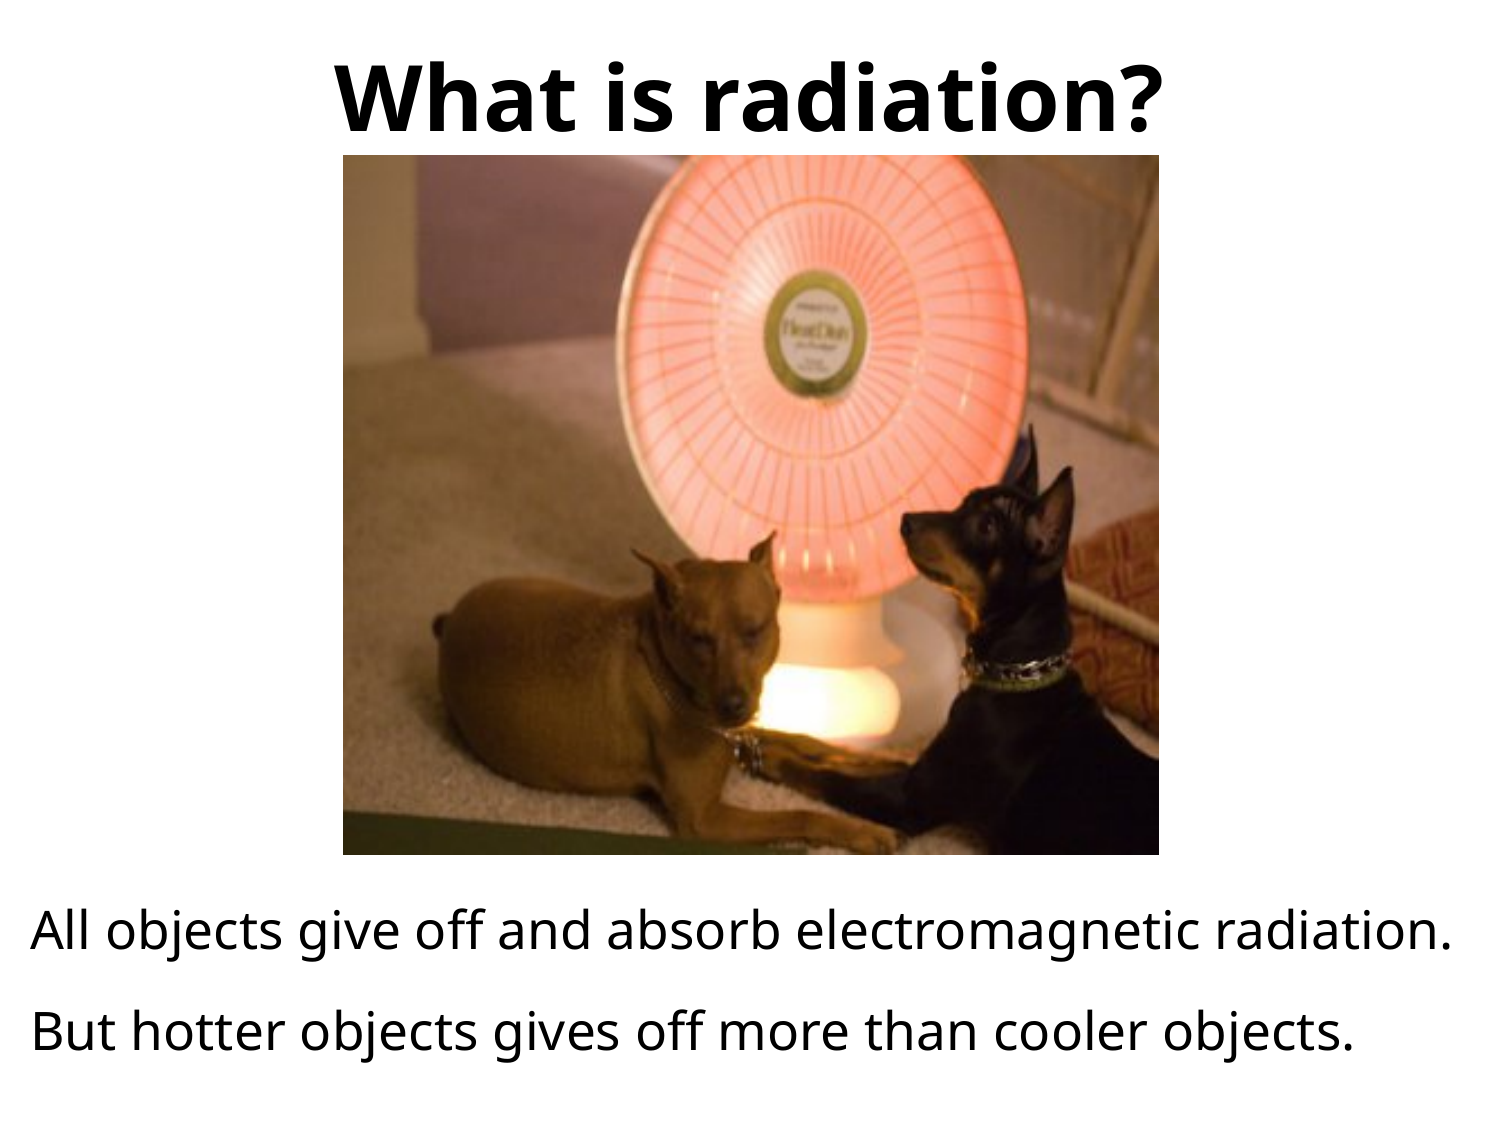

# What is radiation?
All objects give off and absorb electromagnetic radiation.
But hotter objects gives off more than cooler objects.